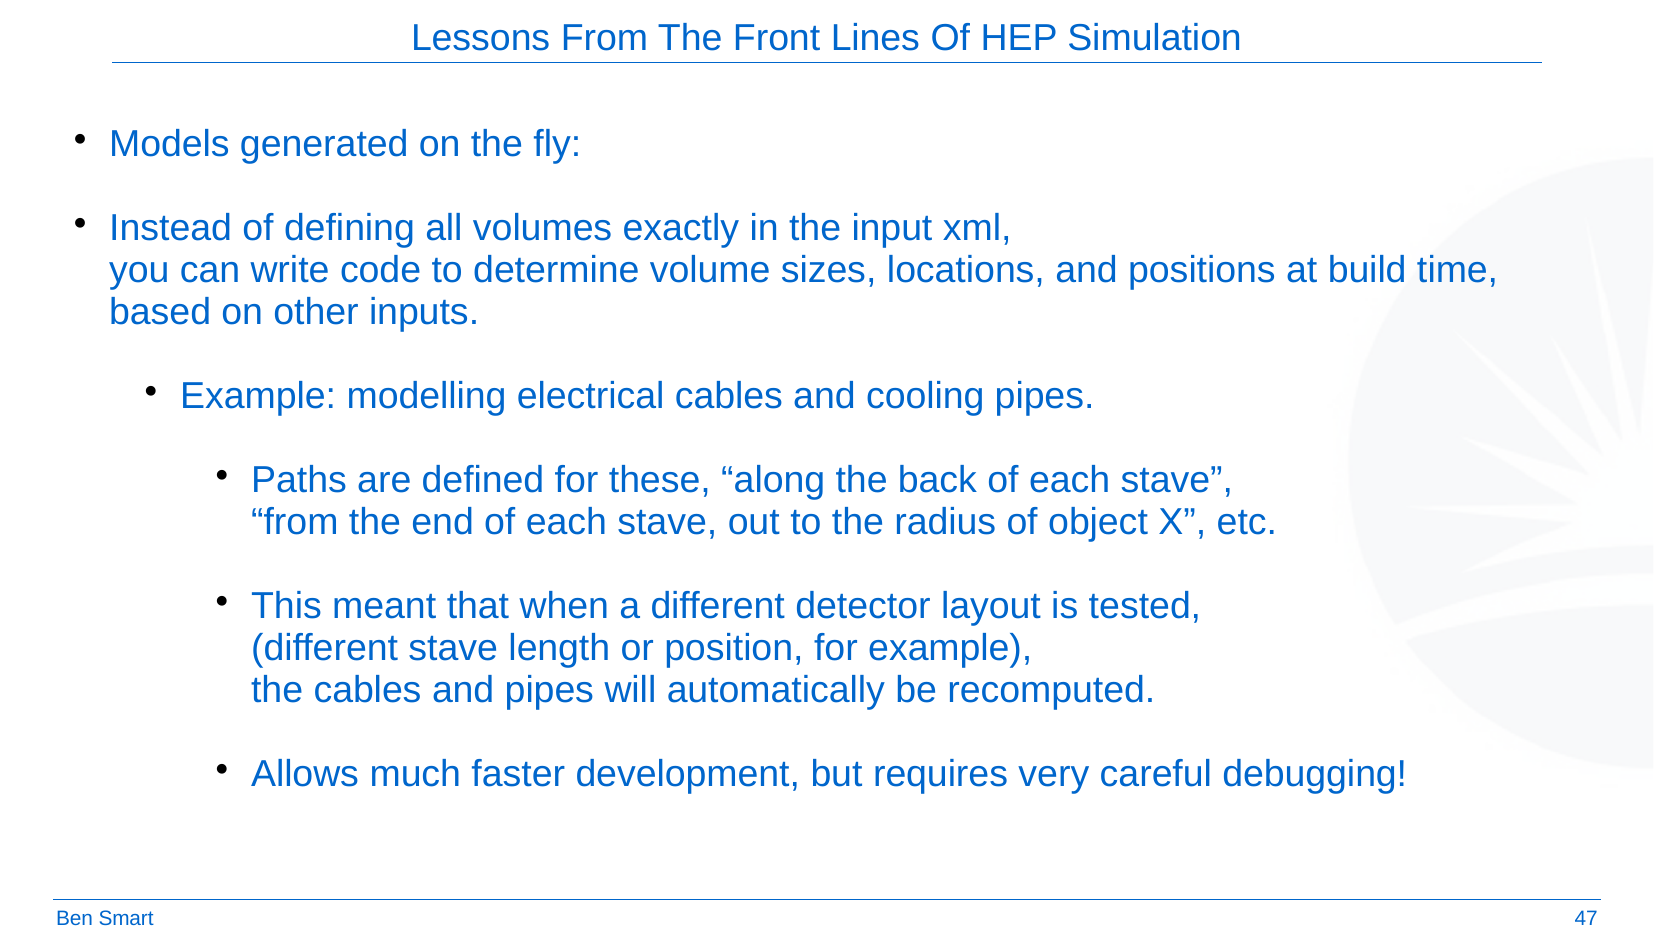

Lessons From The Front Lines Of HEP Simulation
Models generated on the fly:
Instead of defining all volumes exactly in the input xml,
you can write code to determine volume sizes, locations, and positions at build time,
based on other inputs.
Example: modelling electrical cables and cooling pipes.
Paths are defined for these, “along the back of each stave”,
“from the end of each stave, out to the radius of object X”, etc.
This meant that when a different detector layout is tested,
(different stave length or position, for example),
the cables and pipes will automatically be recomputed.
Allows much faster development, but requires very careful debugging!
Ben Smart